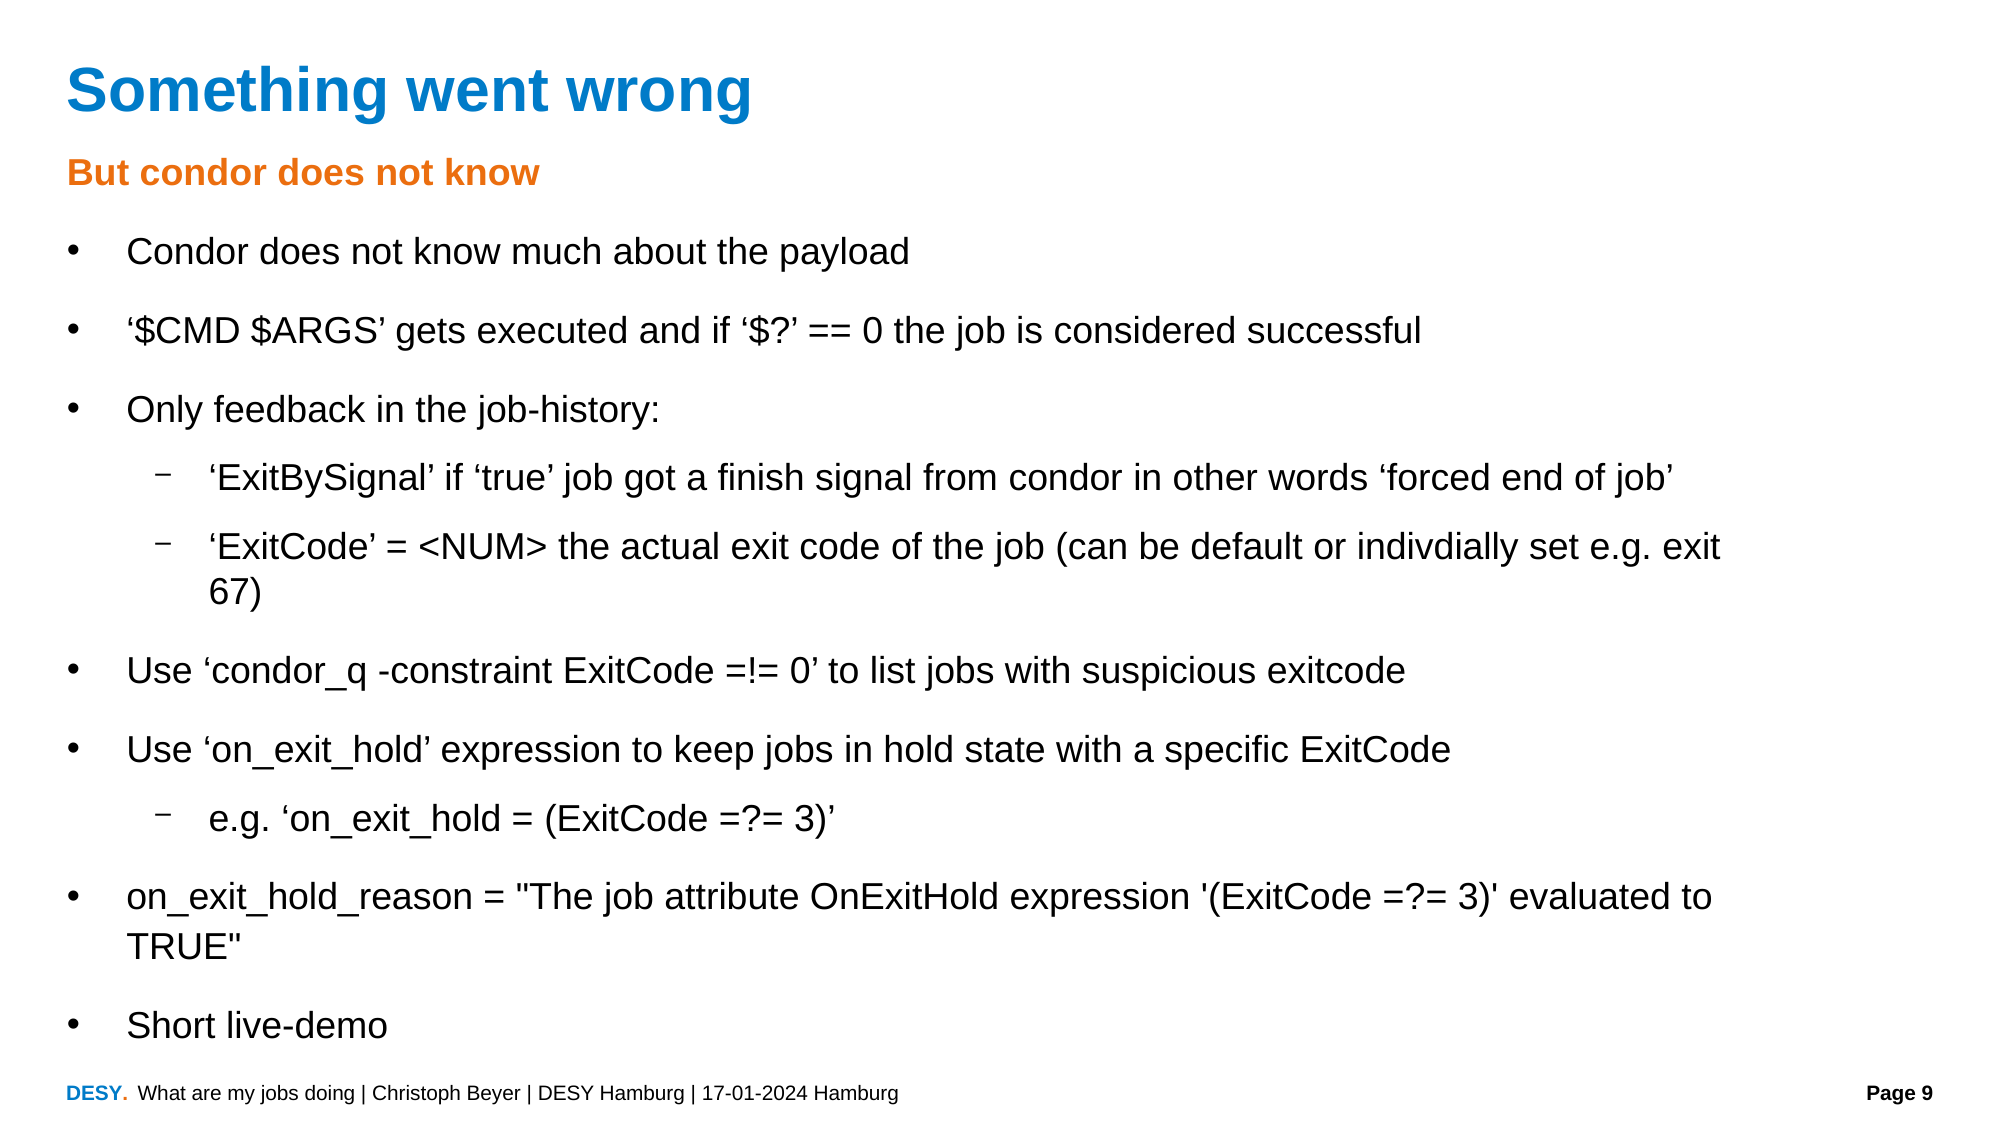

# Something went wrong
But condor does not know
Condor does not know much about the payload
‘$CMD $ARGS’ gets executed and if ‘$?’ == 0 the job is considered successful
Only feedback in the job-history:
‘ExitBySignal’ if ‘true’ job got a finish signal from condor in other words ‘forced end of job’
‘ExitCode’ = <NUM> the actual exit code of the job (can be default or indivdially set e.g. exit 67)
Use ‘condor_q -constraint ExitCode =!= 0’ to list jobs with suspicious exitcode
Use ‘on_exit_hold’ expression to keep jobs in hold state with a specific ExitCode
e.g. ‘on_exit_hold = (ExitCode =?= 3)’
on_exit_hold_reason = "The job attribute OnExitHold expression '(ExitCode =?= 3)' evaluated to TRUE"
Short live-demo
What are my jobs doing | Christoph Beyer | DESY Hamburg | 17-01-2024 Hamburg